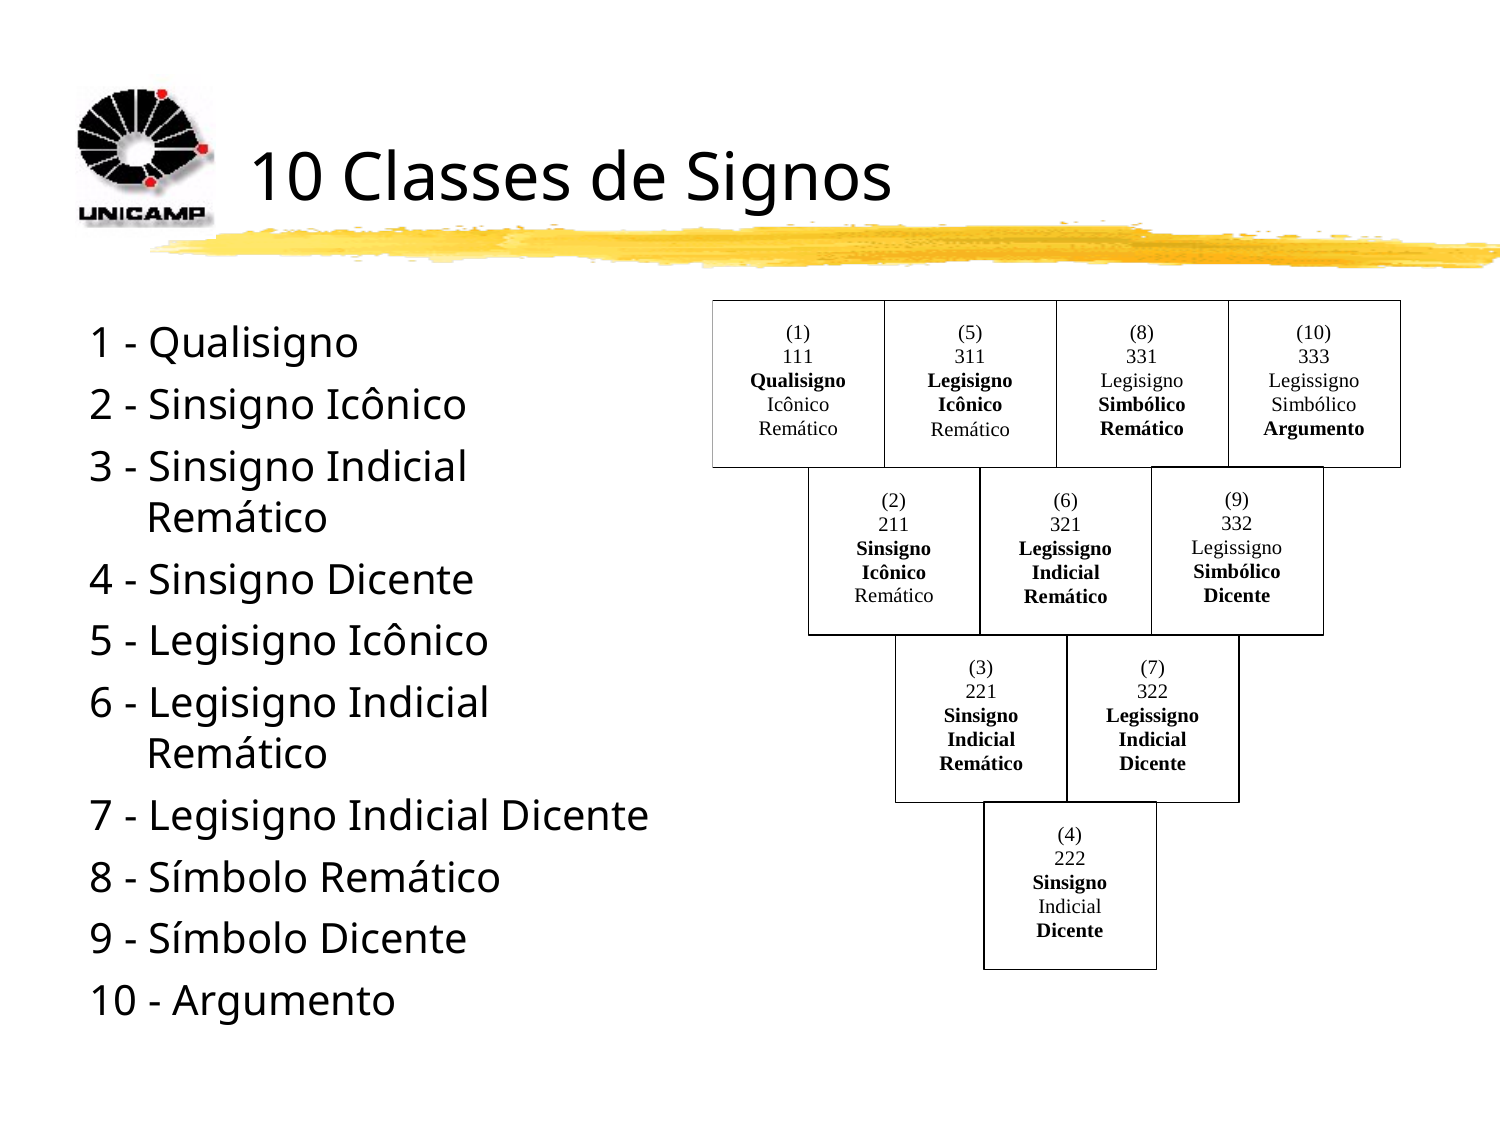

# 10 Classes de Signos
1 - Qualisigno
2 - Sinsigno Icônico
3 - Sinsigno Indicial Remático
4 - Sinsigno Dicente
5 - Legisigno Icônico
6 - Legisigno Indicial Remático
7 - Legisigno Indicial Dicente
8 - Símbolo Remático
9 - Símbolo Dicente
10 - Argumento